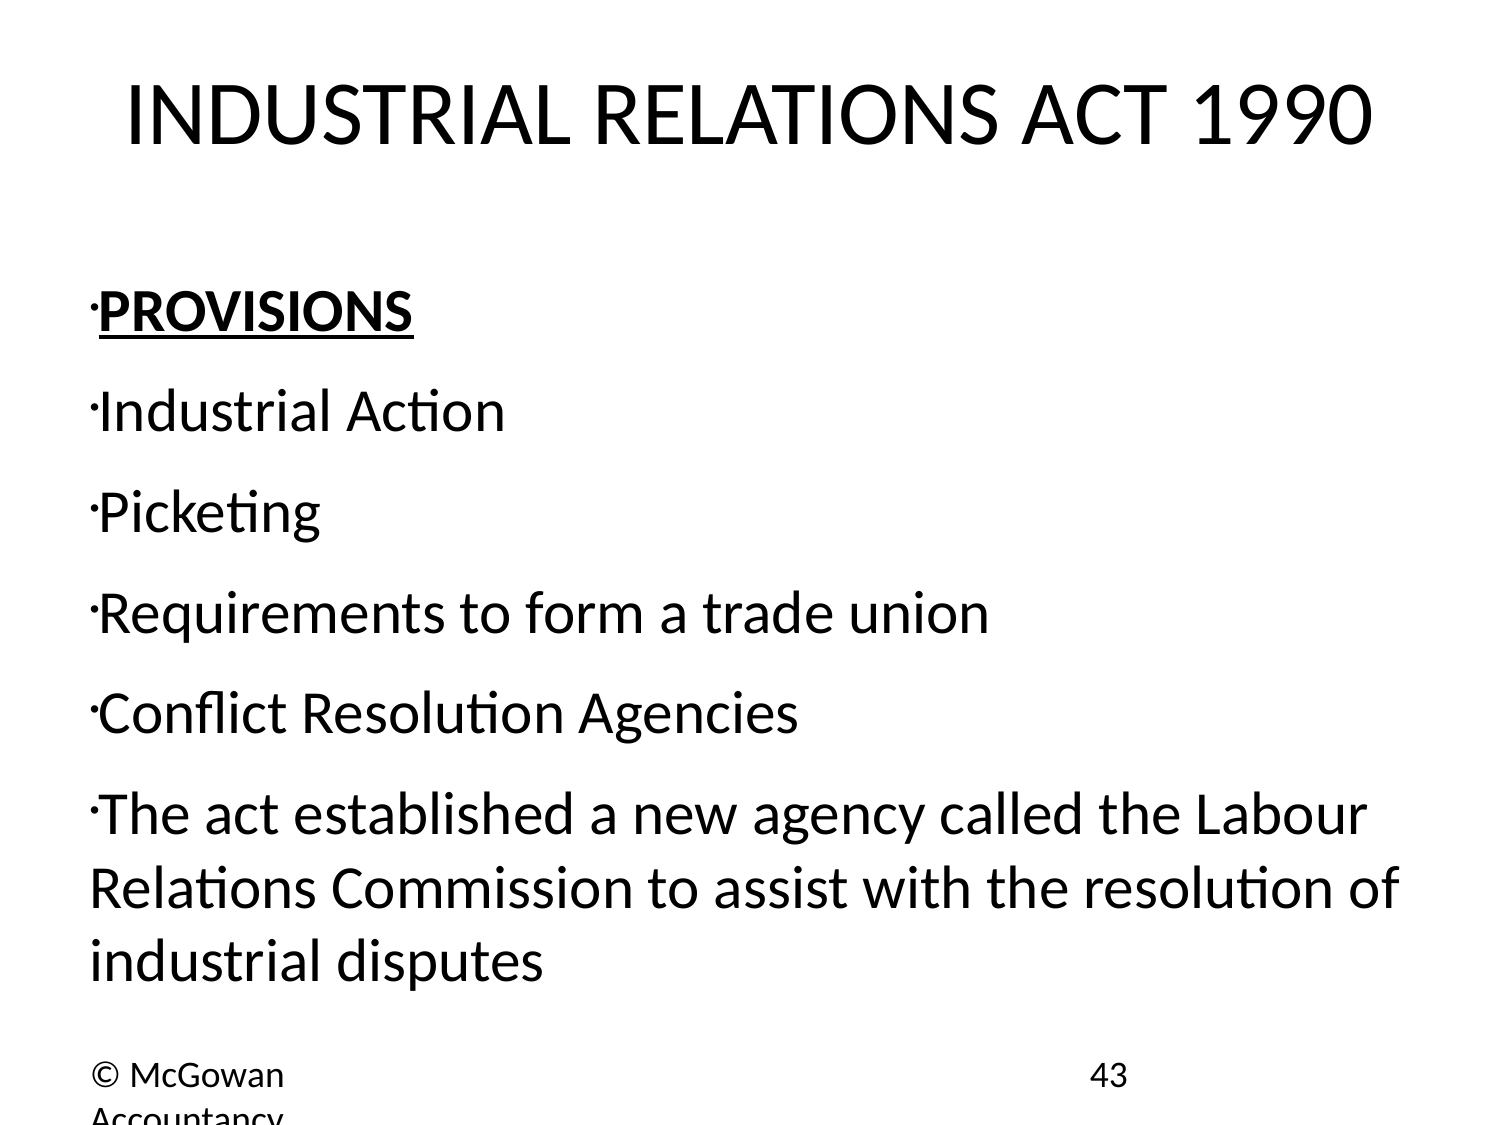

# INDUSTRIAL RELATIONS ACT 1990
PROVISIONS
Industrial Action
Picketing
Requirements to form a trade union
Conflict Resolution Agencies
The act established a new agency called the Labour Relations Commission to assist with the resolution of industrial disputes
© McGowan Accountancy Services
43